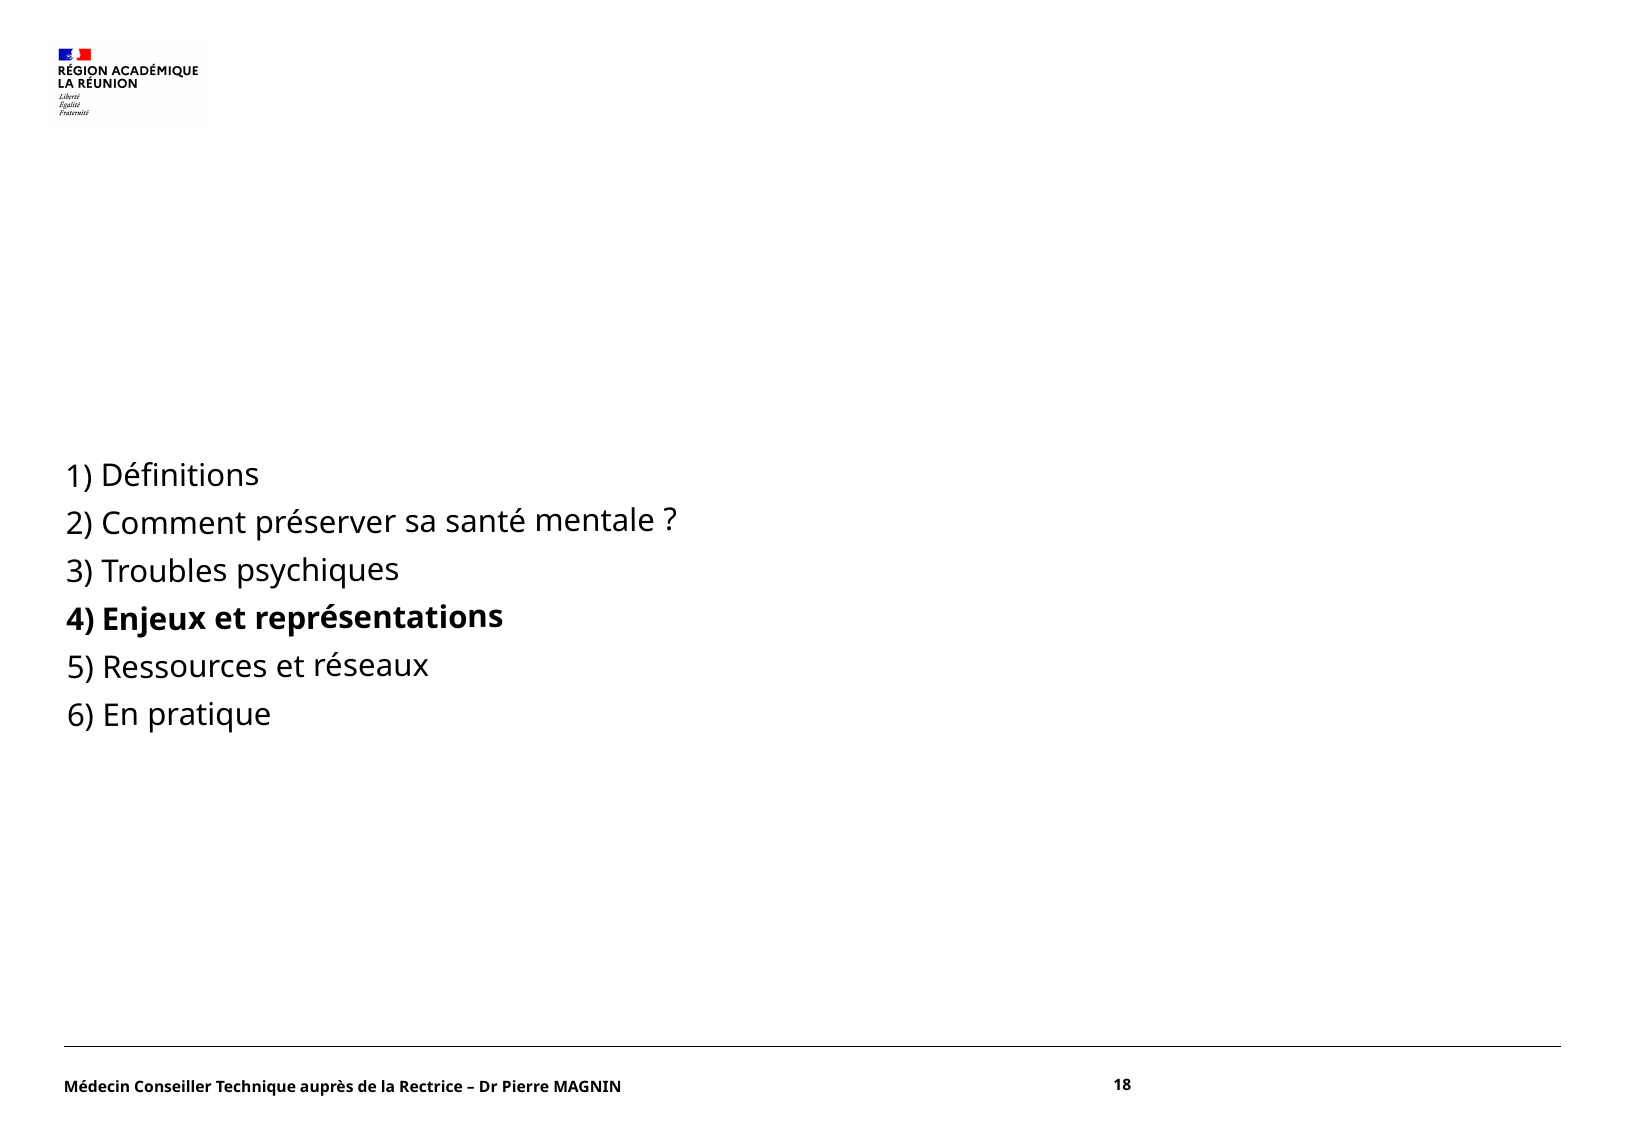

# Définitions
Comment préserver sa santé mentale ?
Troubles psychiques
Enjeux et représentations
Ressources et réseaux
En pratique
Médecin Conseiller Technique auprès de la Rectrice – Dr Pierre MAGNIN